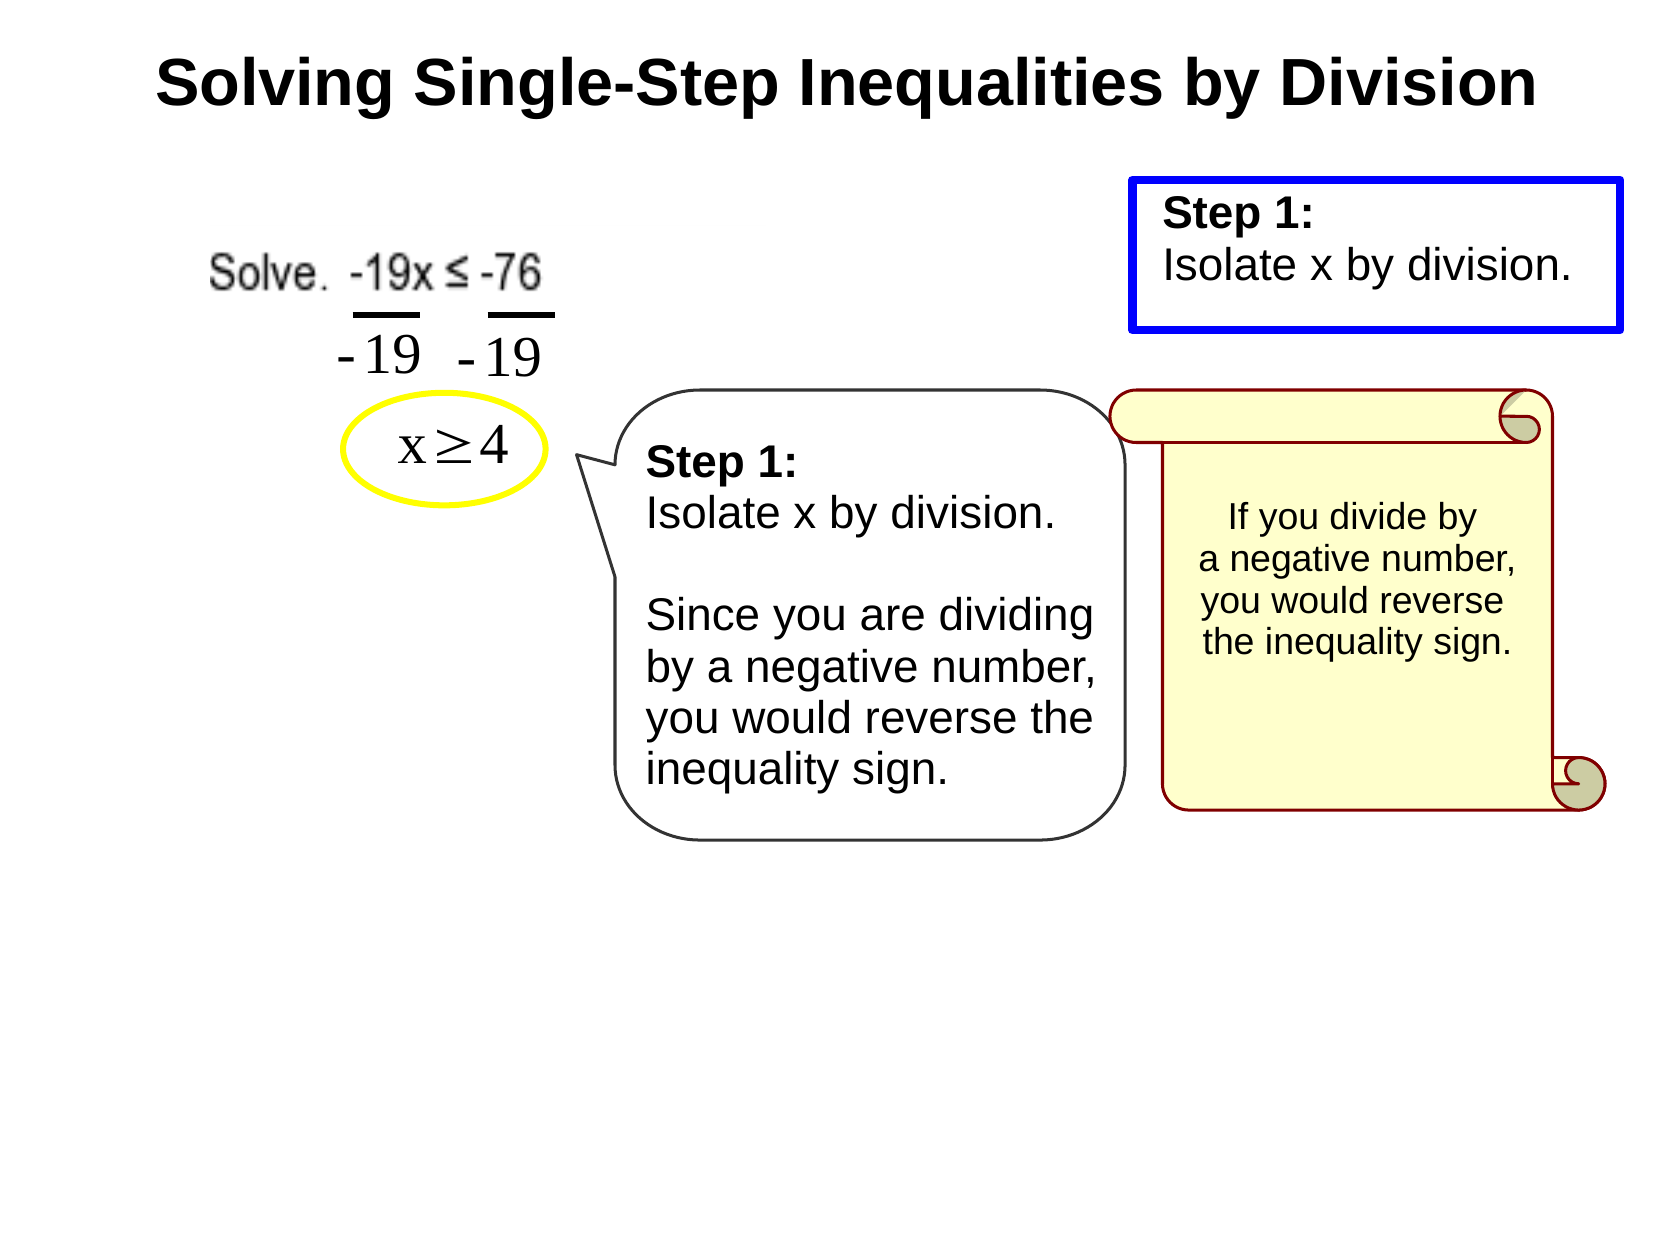

Solving Single-Step Inequalities by Division
Step 1:
Isolate x by division.
Step 1:
Isolate x by division.
Since you are dividing
by a negative number,
you would reverse the
inequality sign.
If you divide by
a negative number,
you would reverse
the inequality sign.